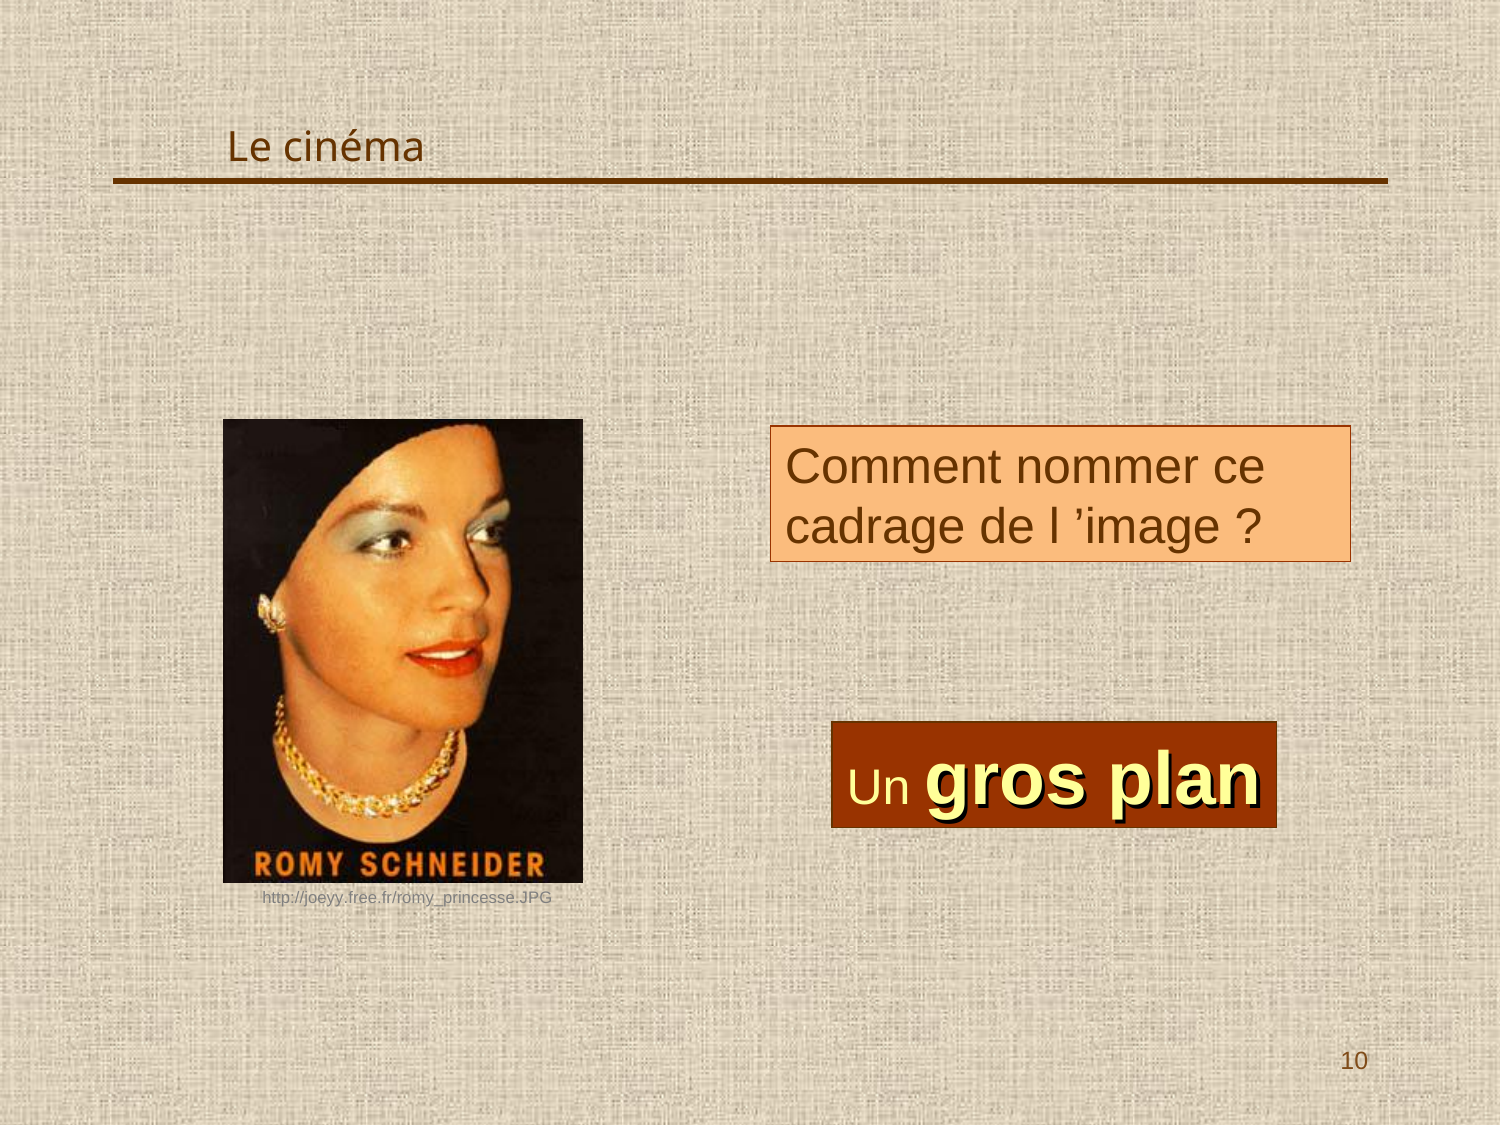

Le cinéma
http://joeyy.free.fr/romy_princesse.JPG
Comment nommer ce cadrage de l ’image ?
Un gros plan
10